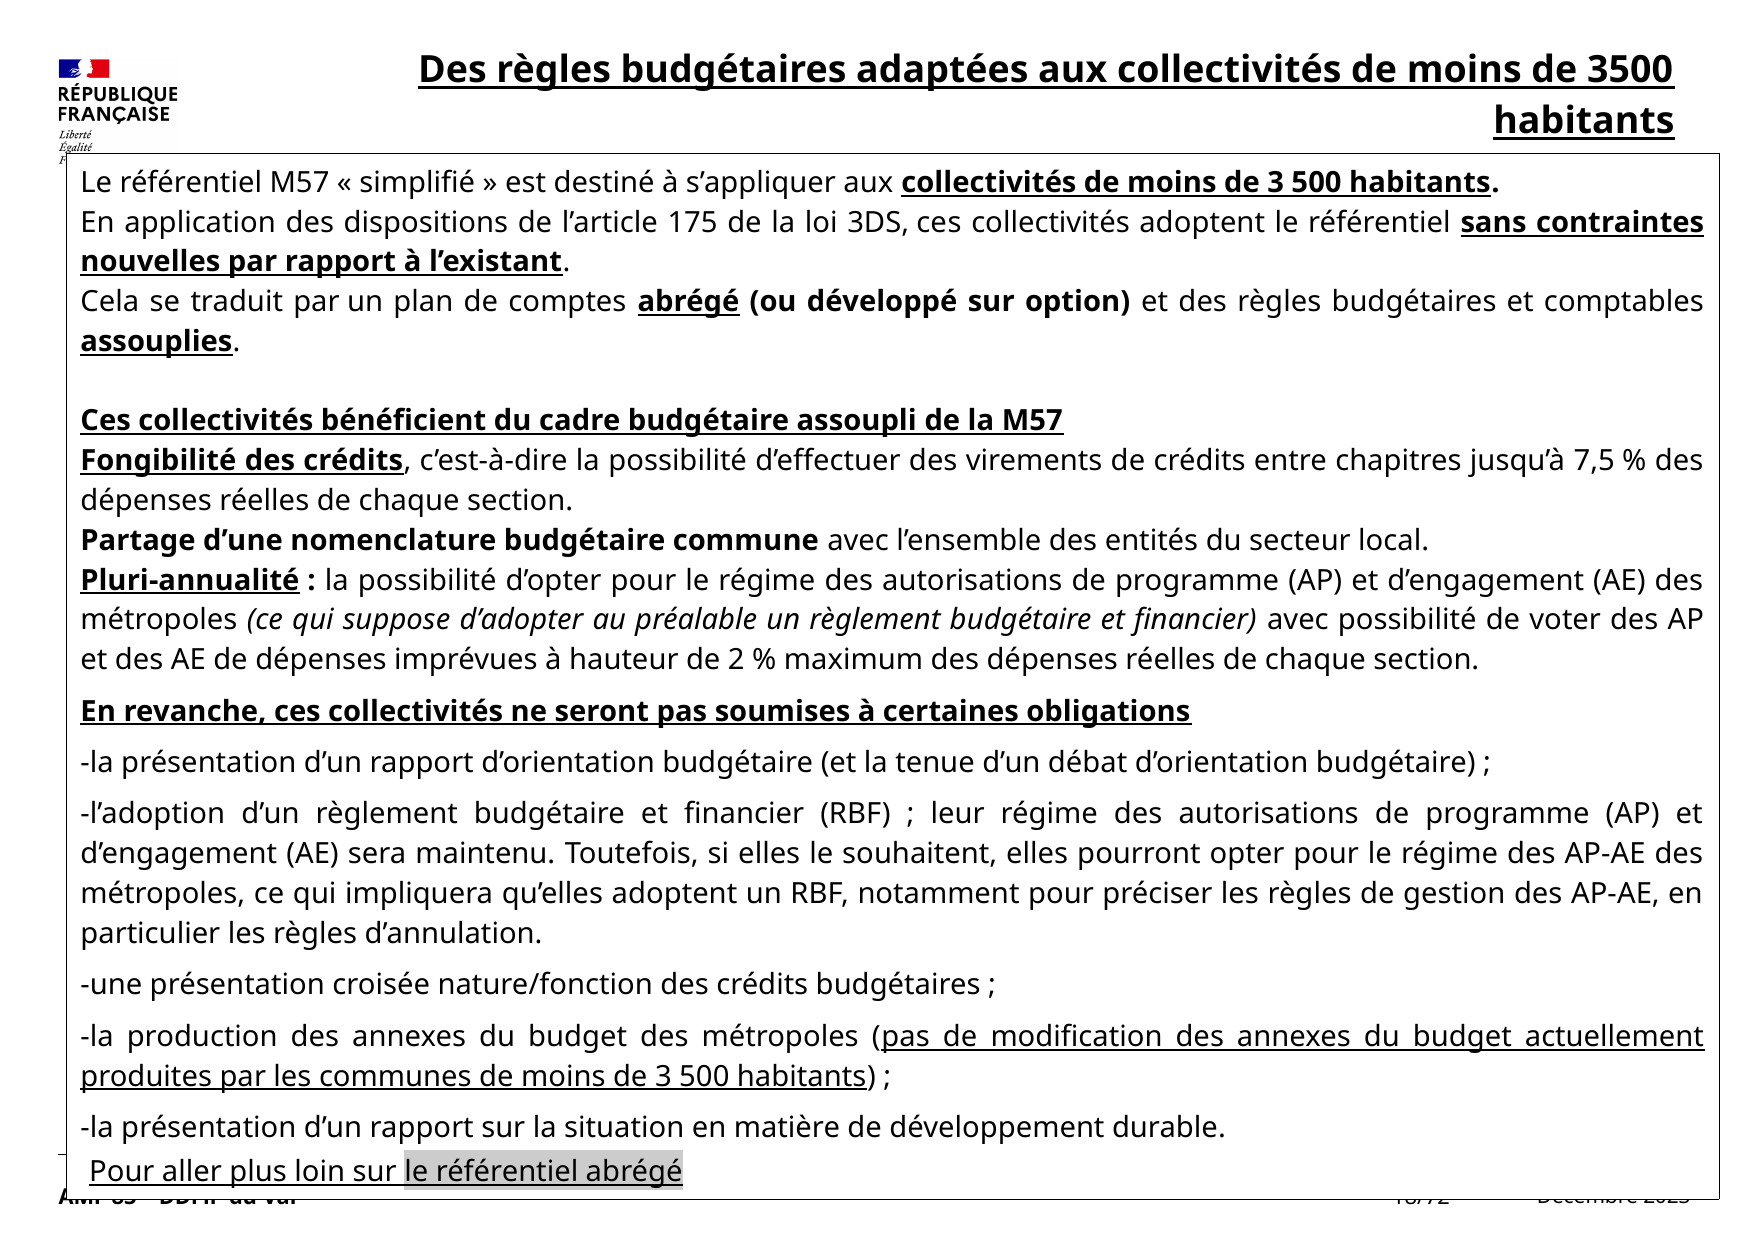

Des règles budgétaires adaptées aux collectivités de moins de 3500 habitants
| Le référentiel M57 « simplifié » est destiné à s’appliquer aux collectivités de moins de 3 500 habitants. En application des dispositions de l’article 175 de la loi 3DS, ces collectivités adoptent le référentiel sans contraintes nouvelles par rapport à l’existant. Cela se traduit par un plan de comptes abrégé (ou développé sur option) et des règles budgétaires et comptables assouplies. Ces collectivités bénéficient du cadre budgétaire assoupli de la M57 Fongibilité des crédits, c’est-à-dire la possibilité d’effectuer des virements de crédits entre chapitres jusqu’à 7,5 % des dépenses réelles de chaque section. Partage d’une nomenclature budgétaire commune avec l’ensemble des entités du secteur local. Pluri-annualité : la possibilité d’opter pour le régime des autorisations de programme (AP) et d’engagement (AE) des métropoles (ce qui suppose d’adopter au préalable un règlement budgétaire et financier) avec possibilité de voter des AP et des AE de dépenses imprévues à hauteur de 2 % maximum des dépenses réelles de chaque section. En revanche, ces collectivités ne seront pas soumises à certaines obligations -la présentation d’un rapport d’orientation budgétaire (et la tenue d’un débat d’orientation budgétaire) ; -l’adoption d’un règlement budgétaire et financier (RBF) ; leur régime des autorisations de programme (AP) et d’engagement (AE) sera maintenu. Toutefois, si elles le souhaitent, elles pourront opter pour le régime des AP-AE des métropoles, ce qui impliquera qu’elles adoptent un RBF, notamment pour préciser les règles de gestion des AP-AE, en particulier les règles d’annulation. -une présentation croisée nature/fonction des crédits budgétaires ; -la production des annexes du budget des métropoles (pas de modification des annexes du budget actuellement produites par les communes de moins de 3 500 habitants) ; -la présentation d’un rapport sur la situation en matière de développement durable. Pour aller plus loin sur le référentiel abrégé |
| --- |